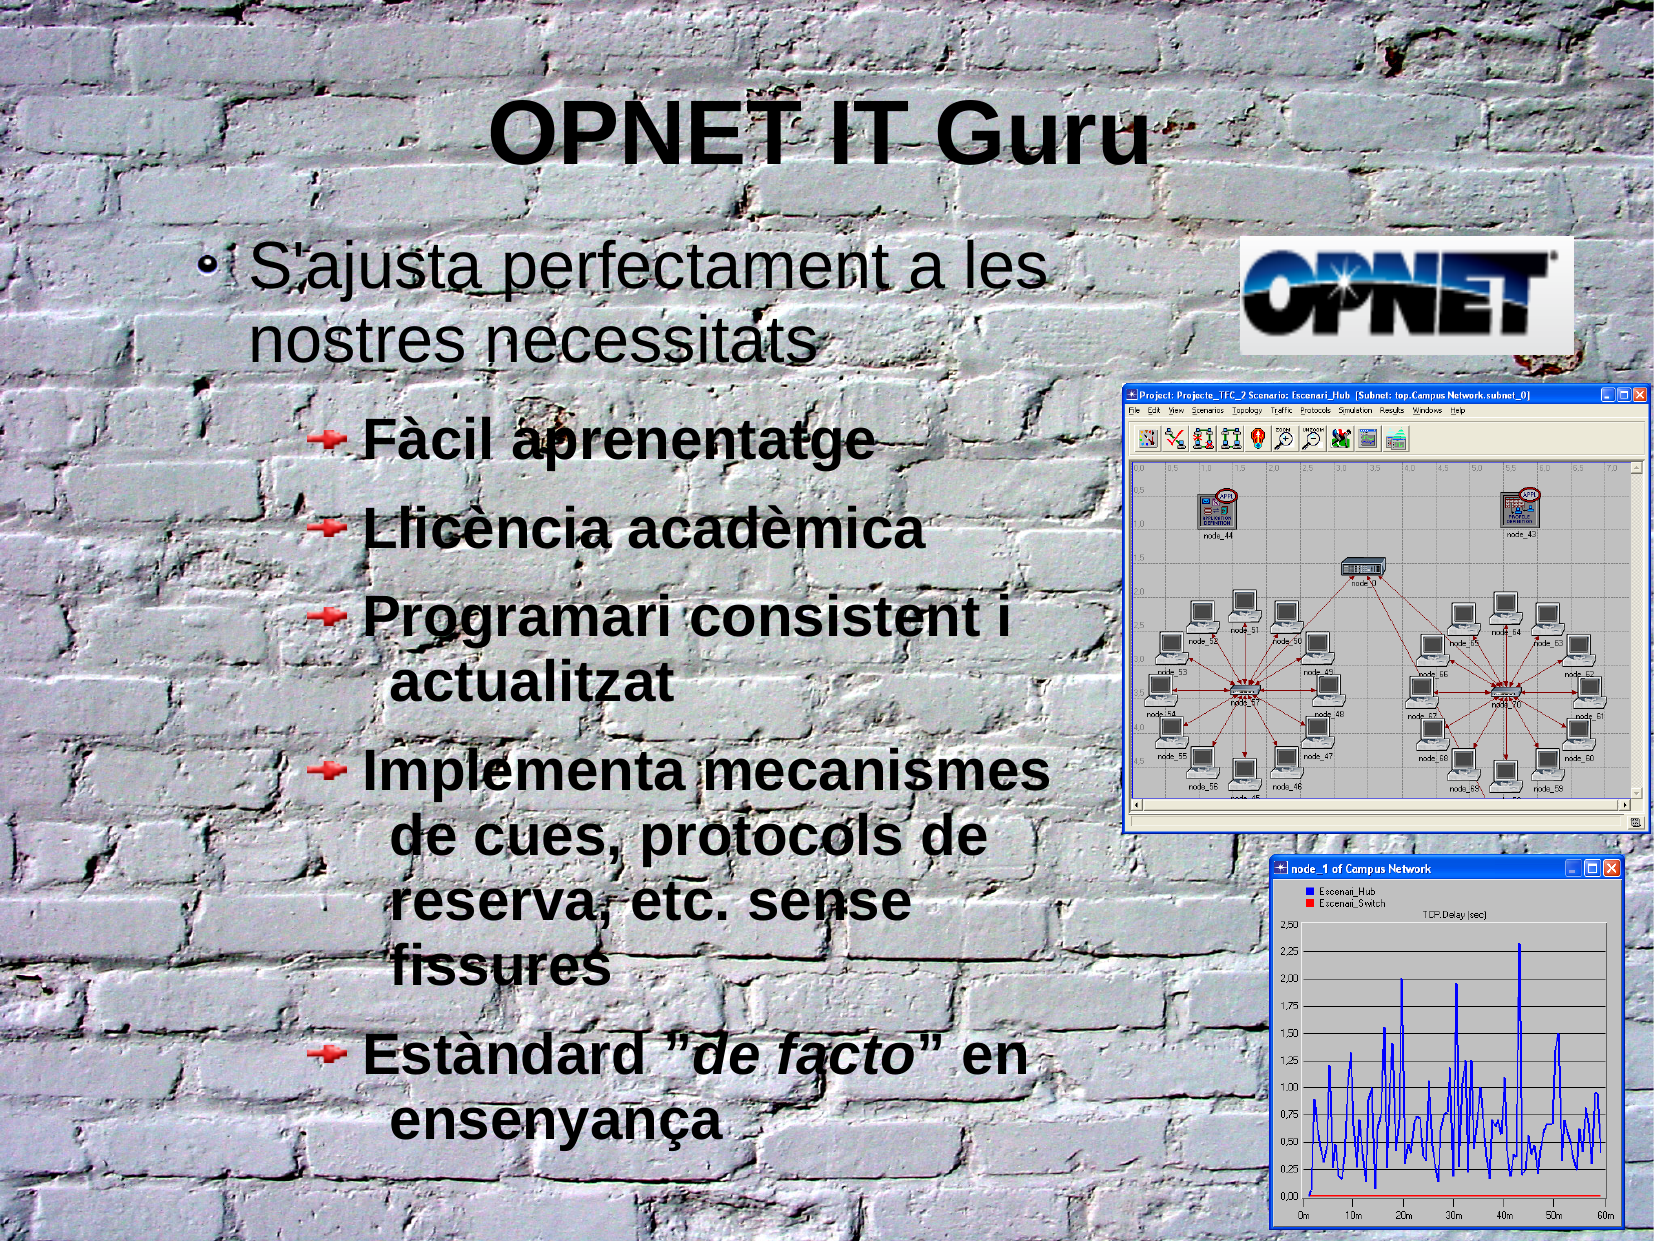

# OPNET IT Guru
S'ajusta perfectament a les nostres necessitats
 Fàcil aprenentatge
 Llicència acadèmica
 Programari consistent i actualitzat
 Implementa mecanismes de cues, protocols de reserva, etc. sense fissures
 Estàndard ”de facto” en ensenyança